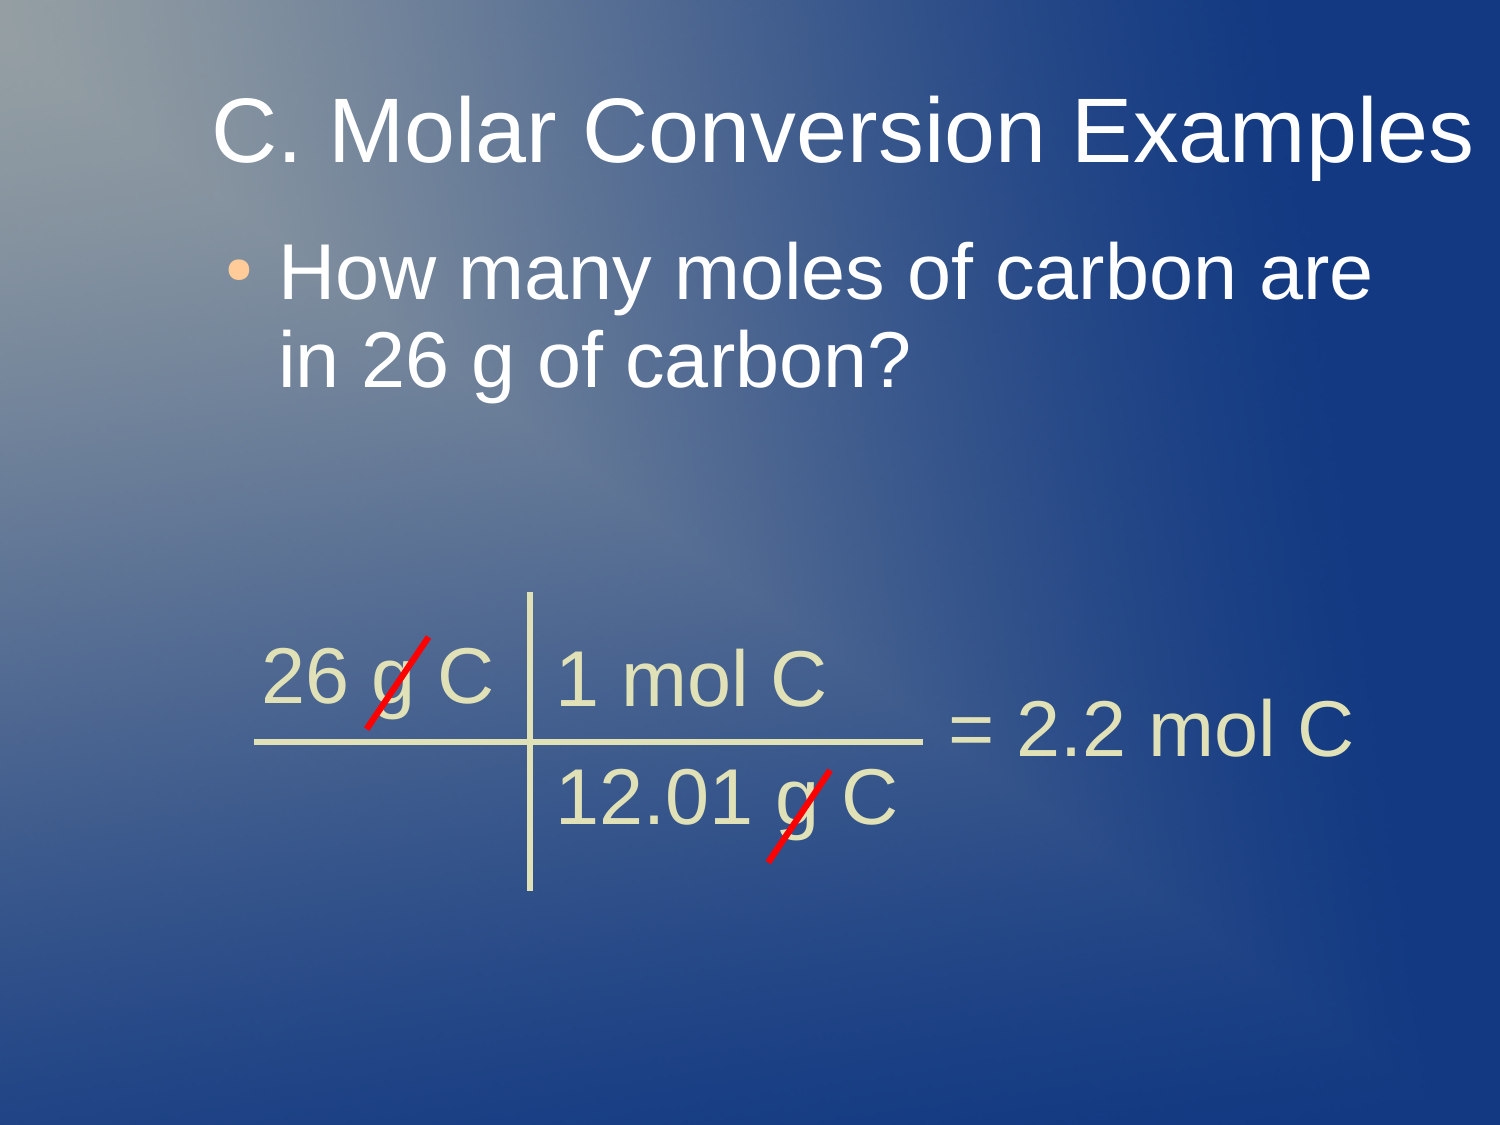

# C. Molar Conversion Examples
How many moles of carbon are in 26 g of carbon?
26 g C
1 mol C
12.01 g C
= 2.2 mol C